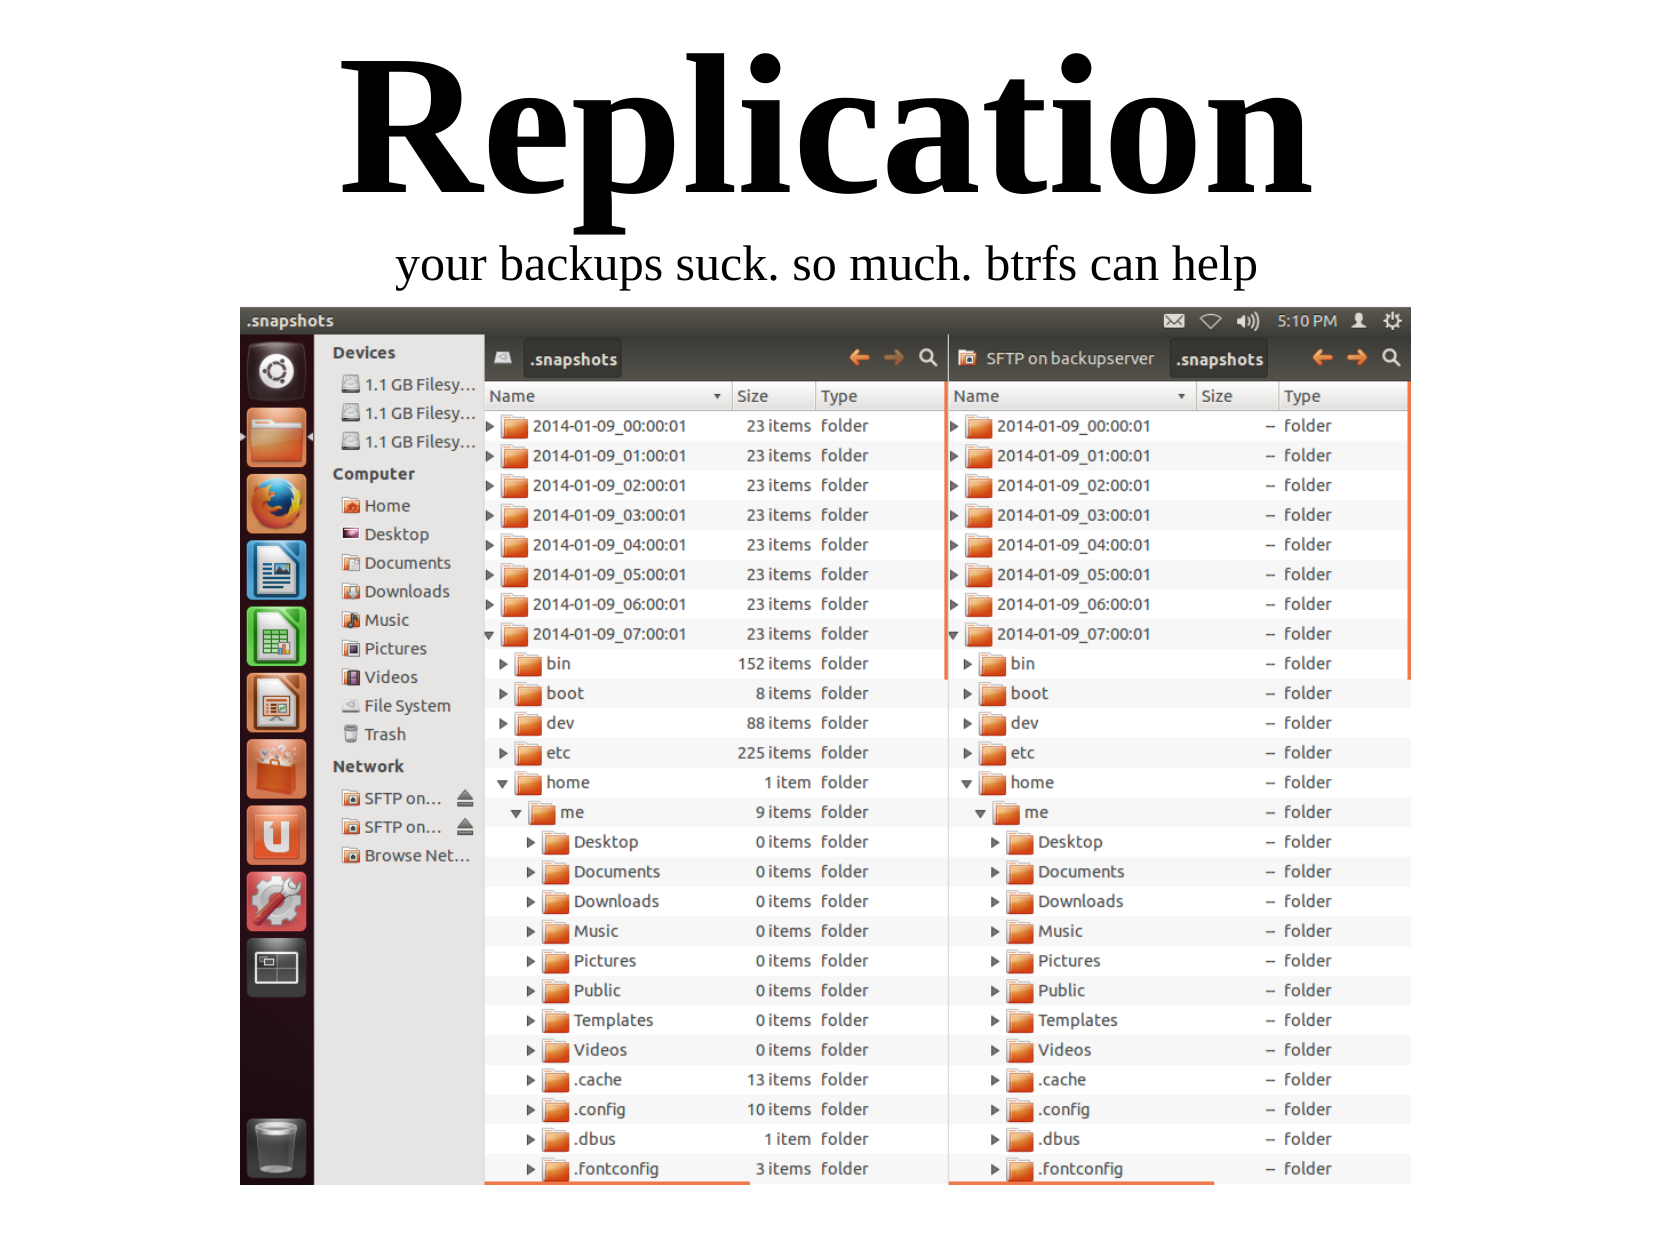

# Replication your backups suck. so much. btrfs can help